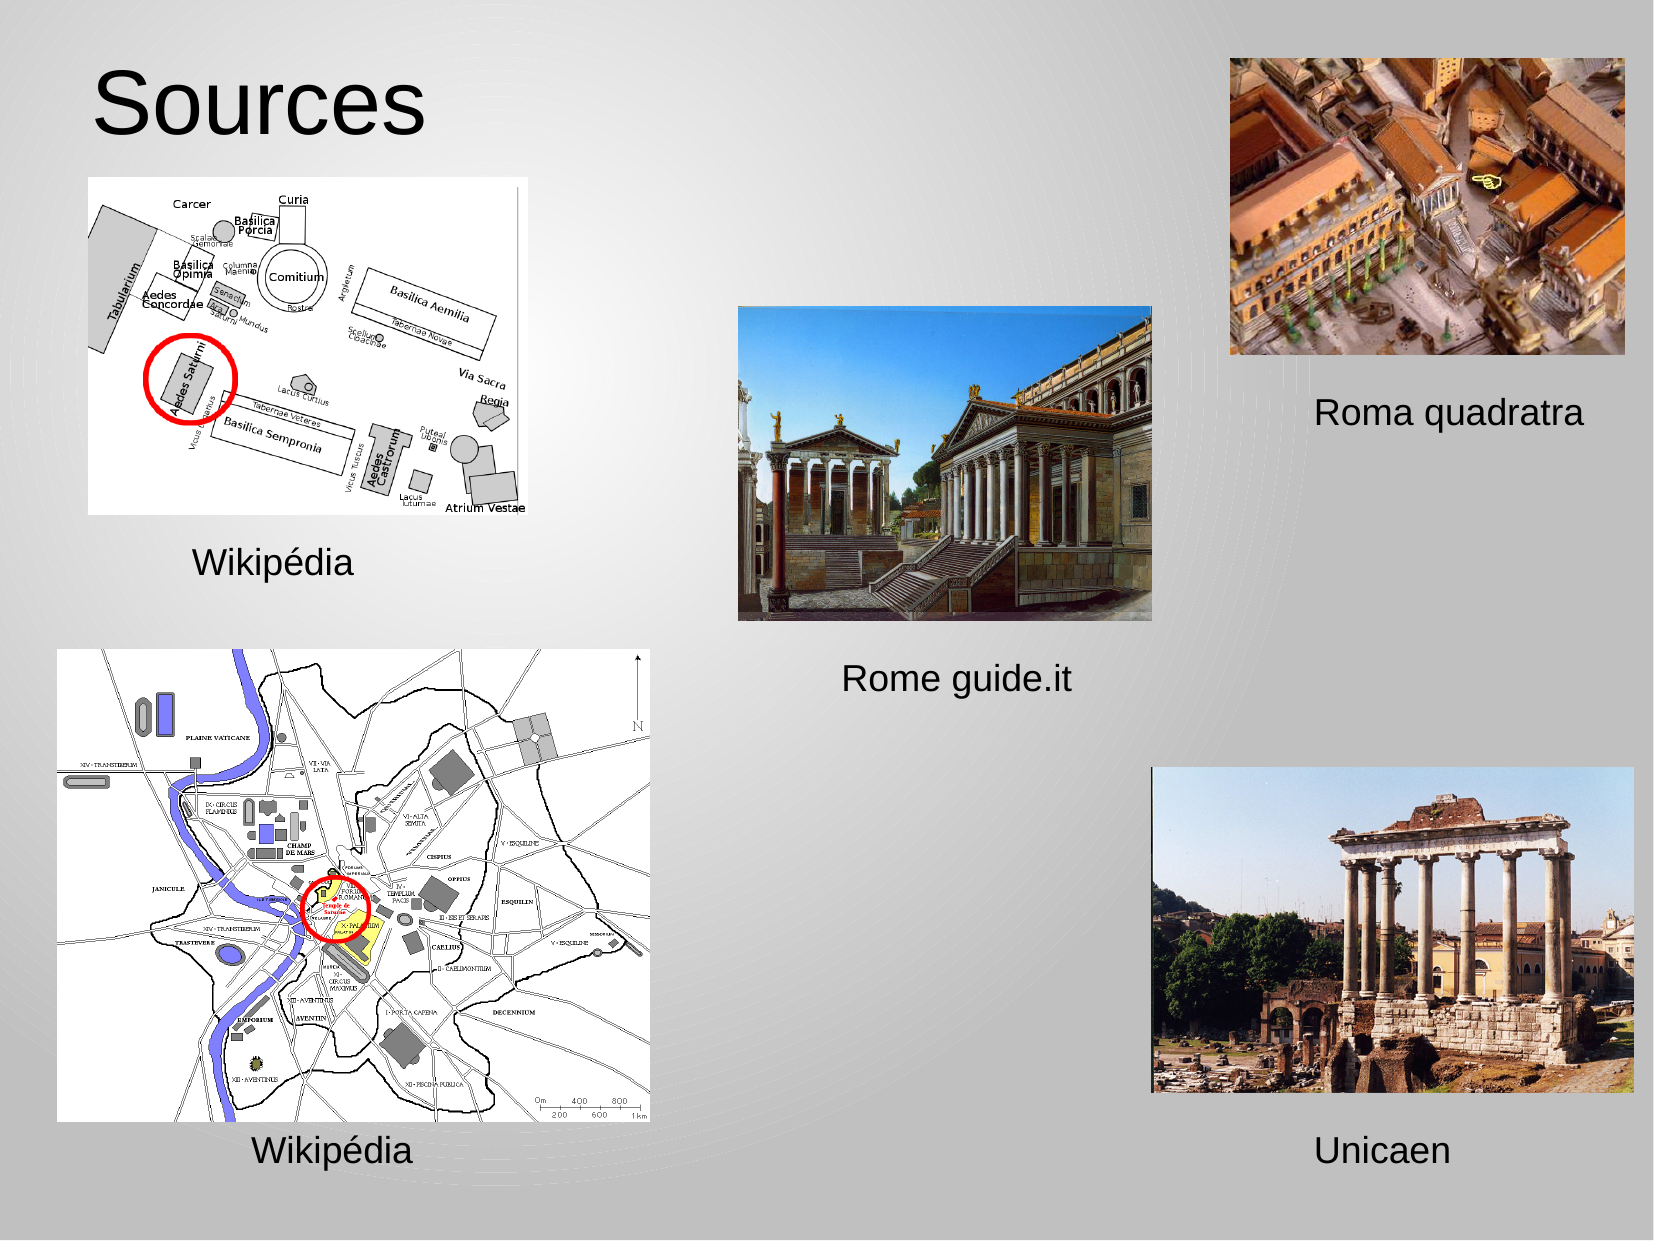

# Sources
Roma quadratra
Wikipédia
Rome guide.it
Wikipédia
Unicaen